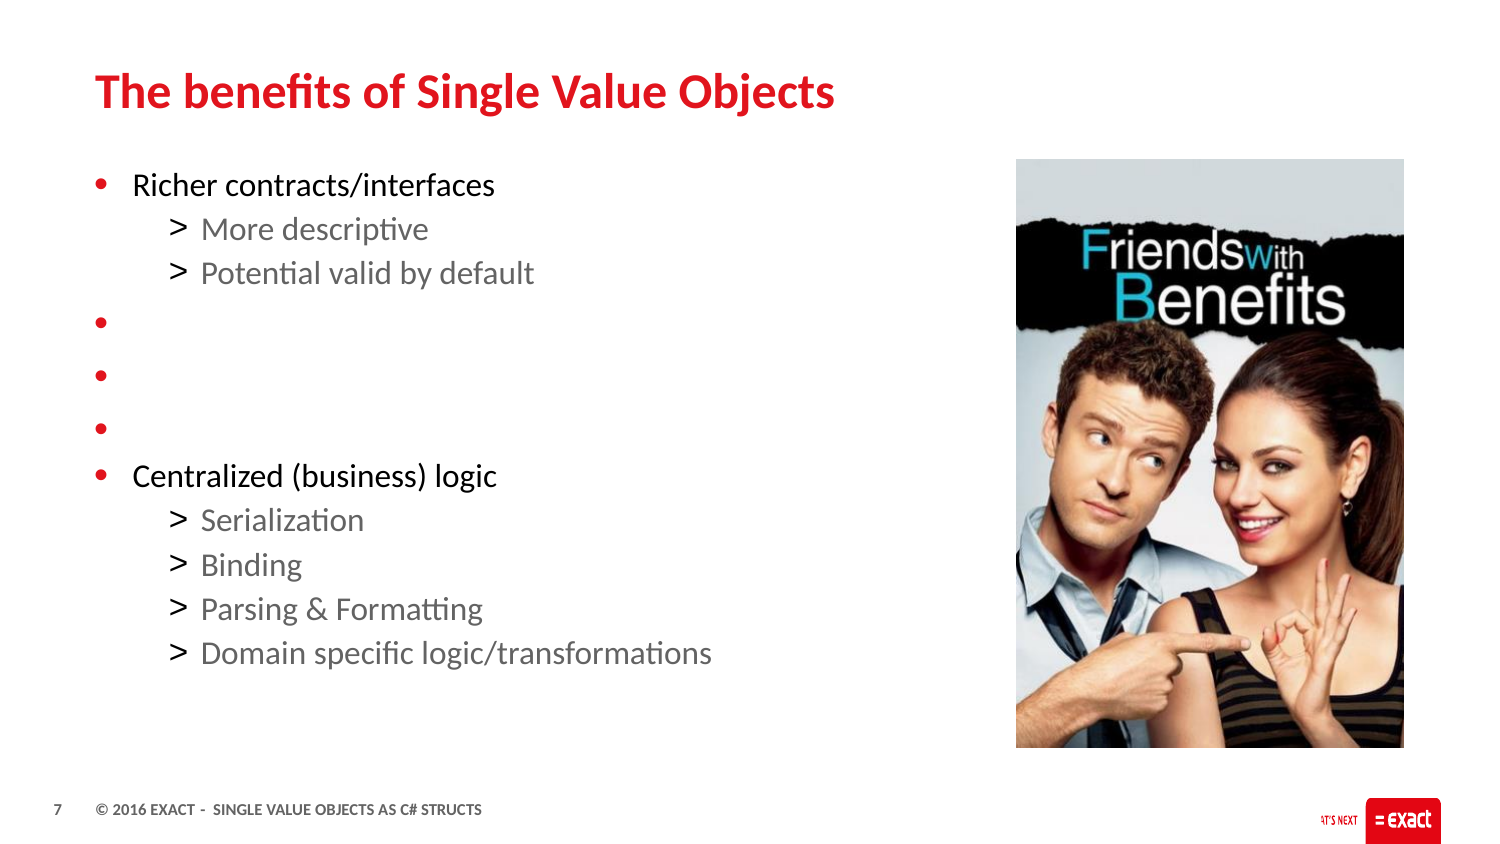

# The benefits of Single Value Objects
Richer contracts/interfaces
More descriptive
Potential valid by default
Centralized (business) logic
Serialization
Binding
Parsing & Formatting
Domain specific logic/transformations
- Single Value Objects as C# structs